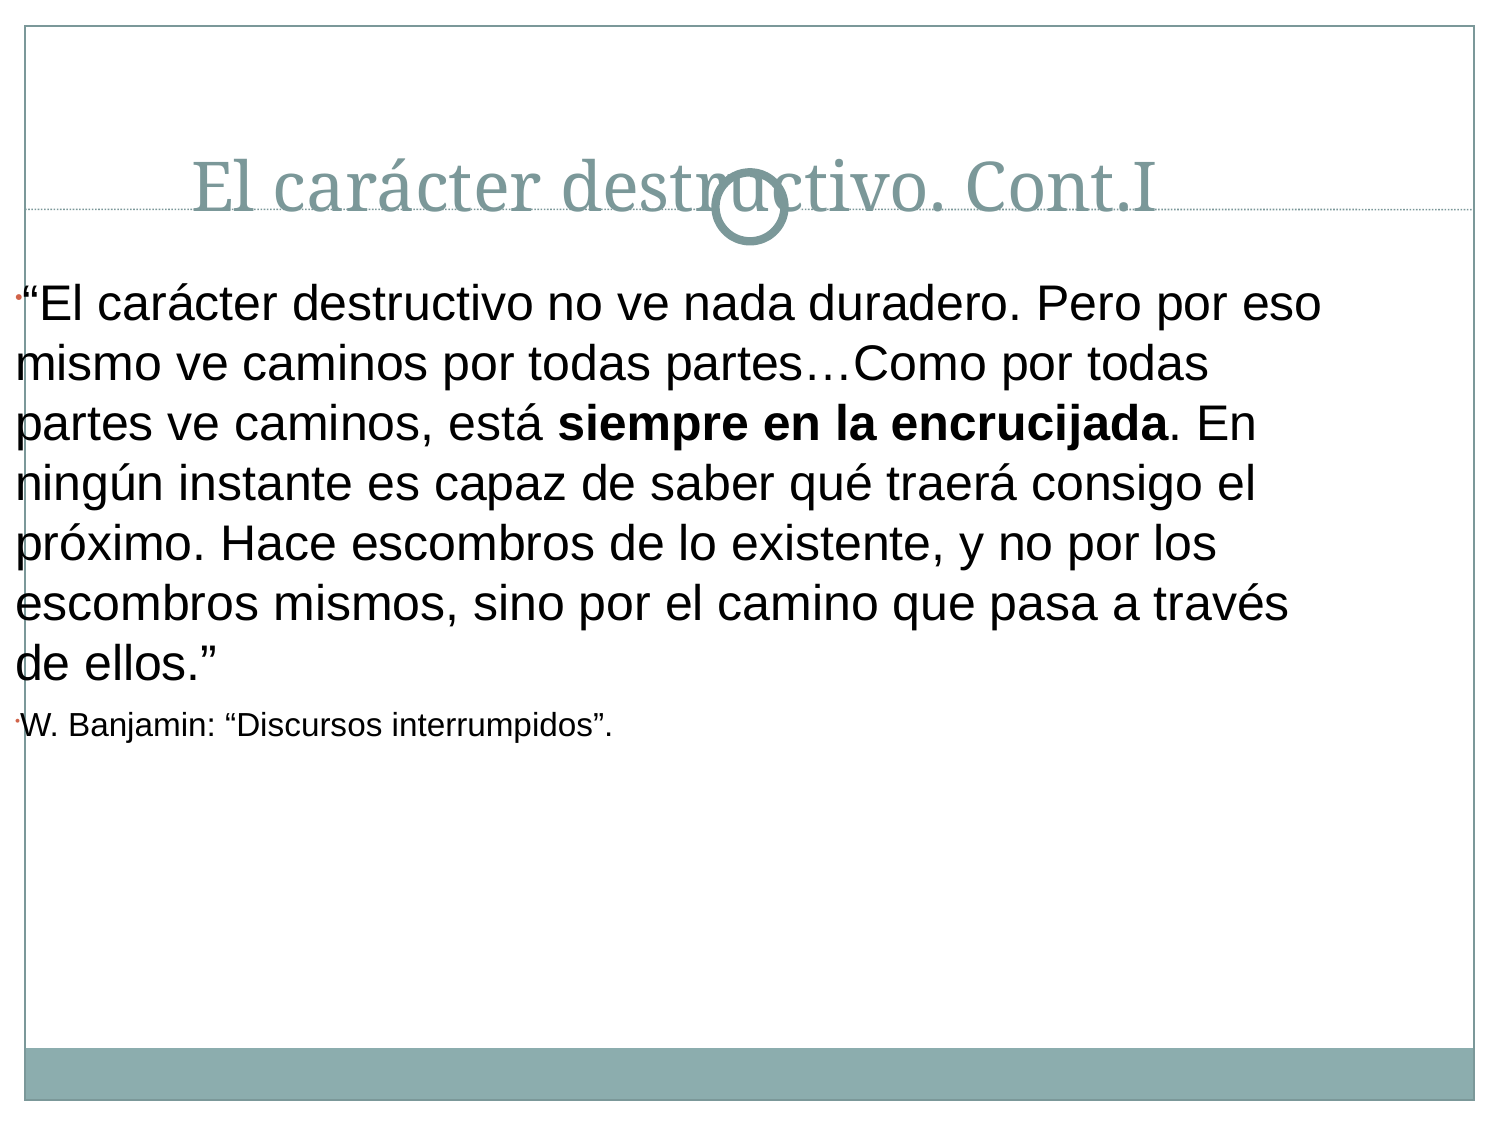

# El carácter destructivo. Cont.I
“El carácter destructivo no ve nada duradero. Pero por eso mismo ve caminos por todas partes…Como por todas partes ve caminos, está siempre en la encrucijada. En ningún instante es capaz de saber qué traerá consigo el próximo. Hace escombros de lo existente, y no por los escombros mismos, sino por el camino que pasa a través de ellos.”
W. Banjamin: “Discursos interrumpidos”.